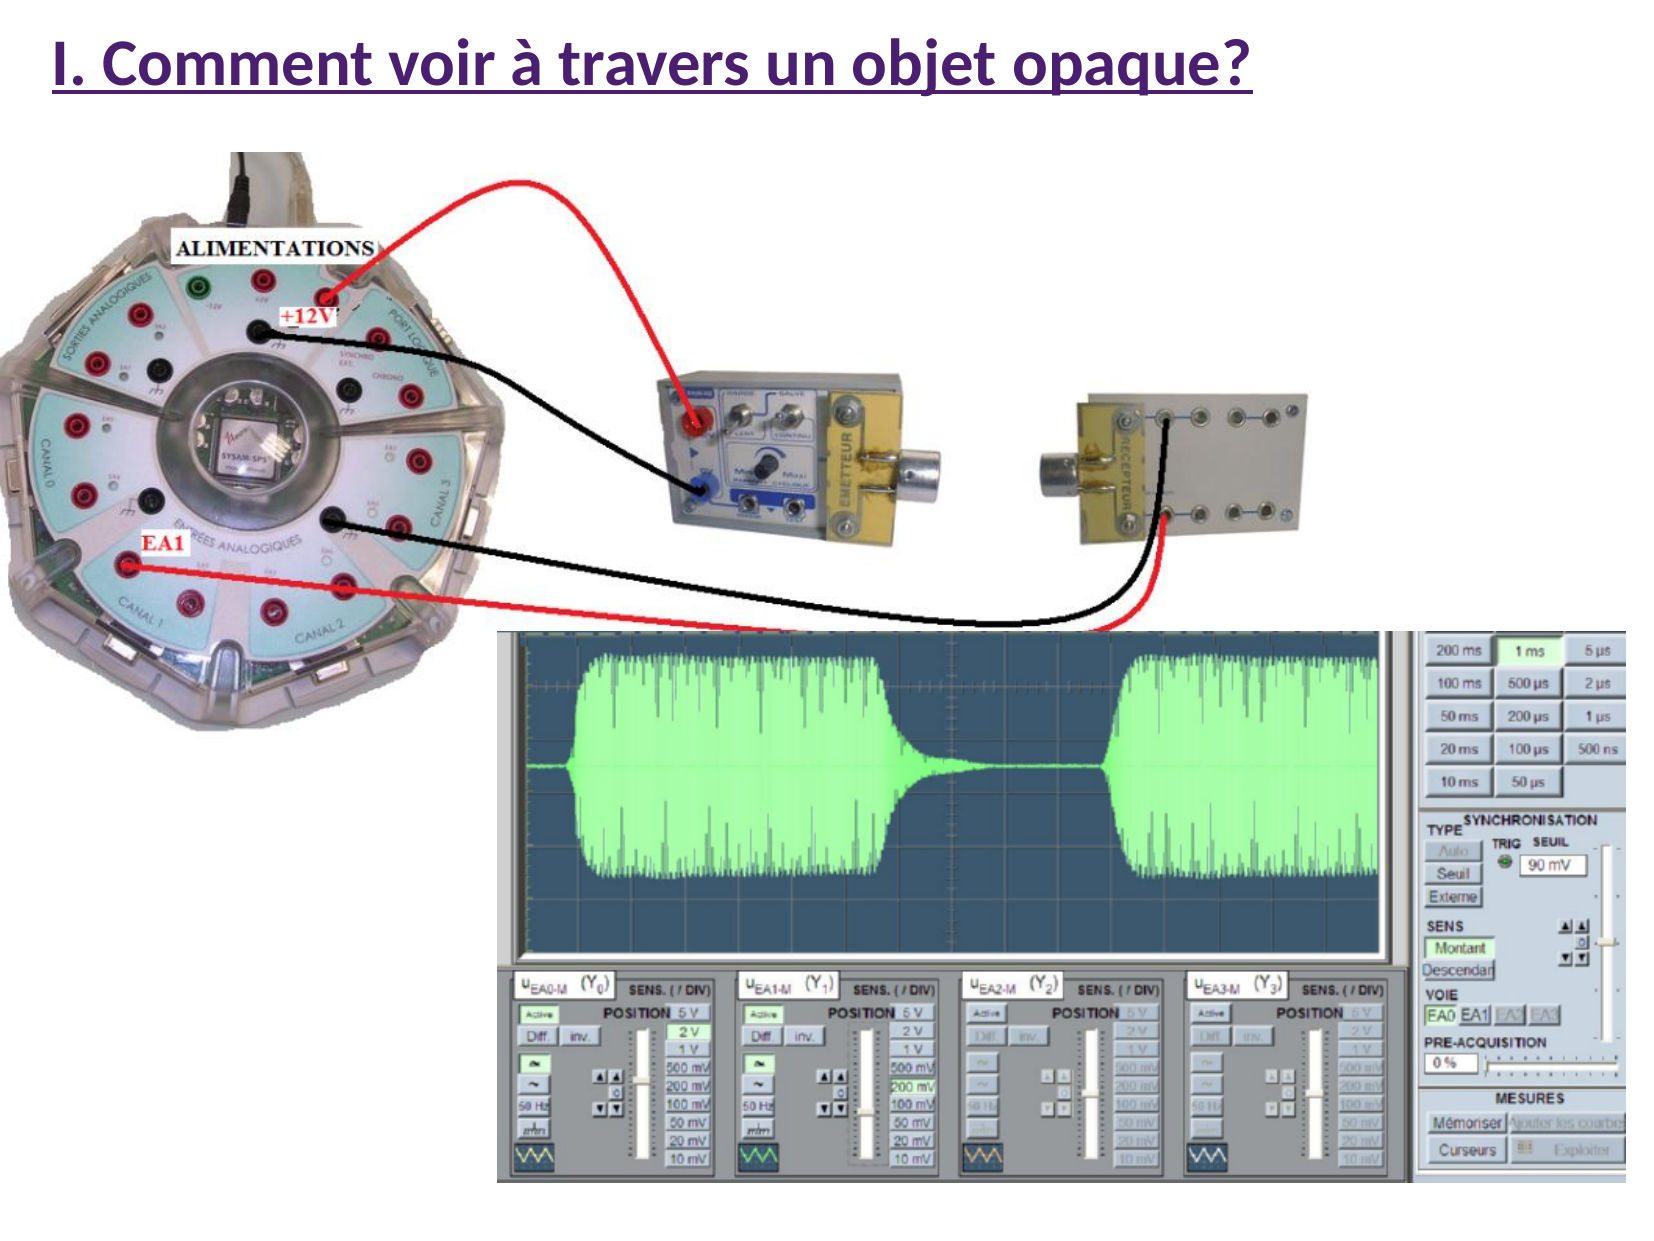

I. Comment voir à travers un objet opaque?